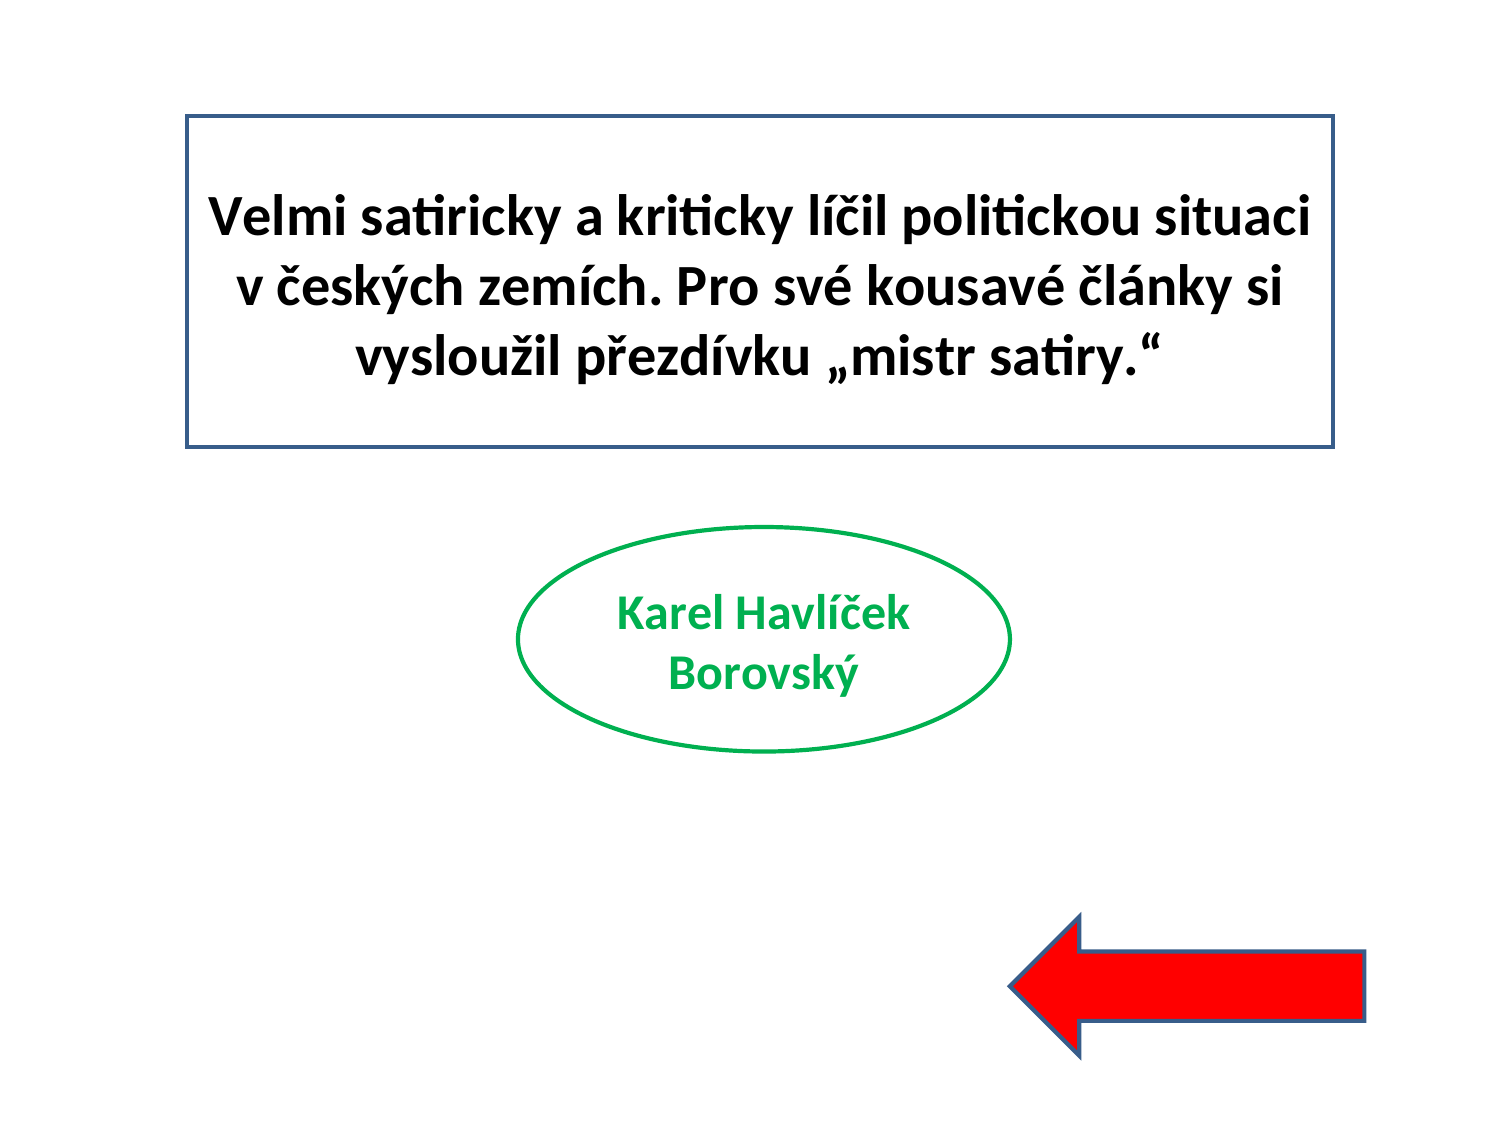

#
Velmi satiricky a kriticky líčil politickou situaci v českých zemích. Pro své kousavé články si vysloužil přezdívku „mistr satiry.“
Karel Havlíček Borovský